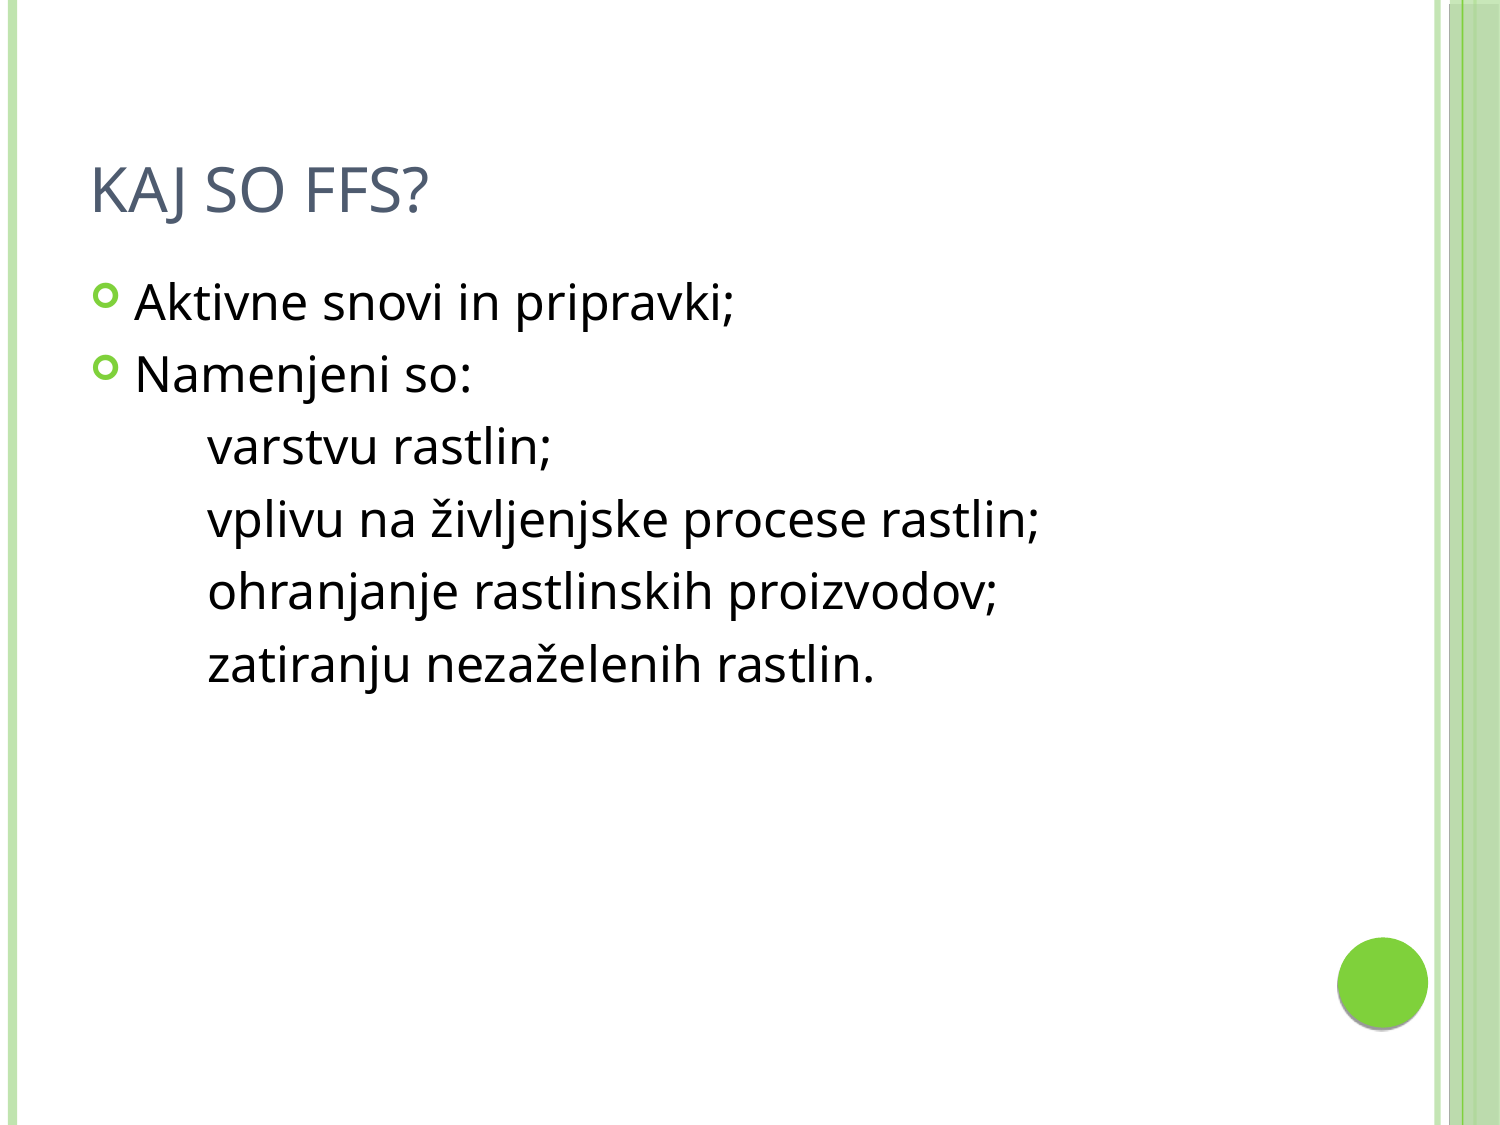

# Kaj so ffs?
Aktivne snovi in pripravki;
Namenjeni so:
 varstvu rastlin;
 vplivu na življenjske procese rastlin;
 ohranjanje rastlinskih proizvodov;
 zatiranju nezaželenih rastlin.